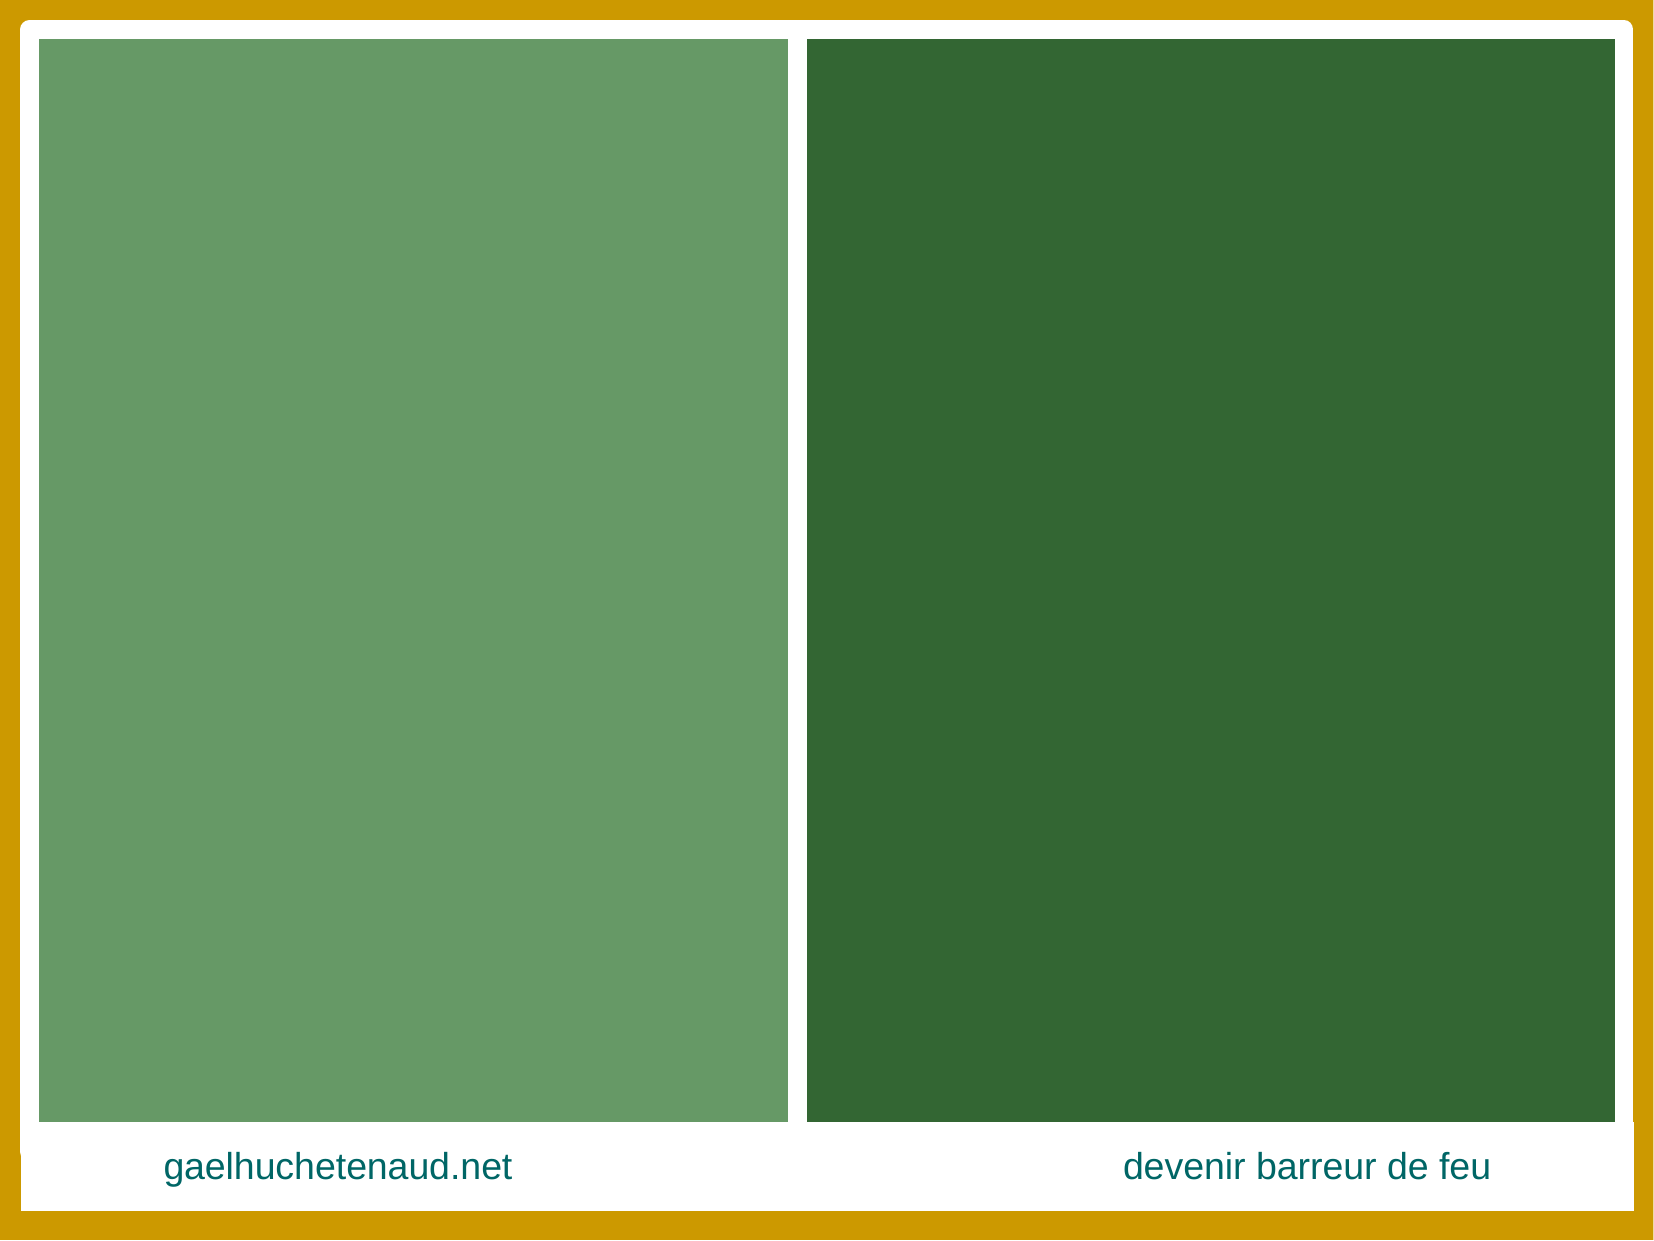

#
 Gaël Huchet Enaud
Guérisseur
&
Barreur de feu
gaelhuchetenaud.net 								devenir barreur de feu